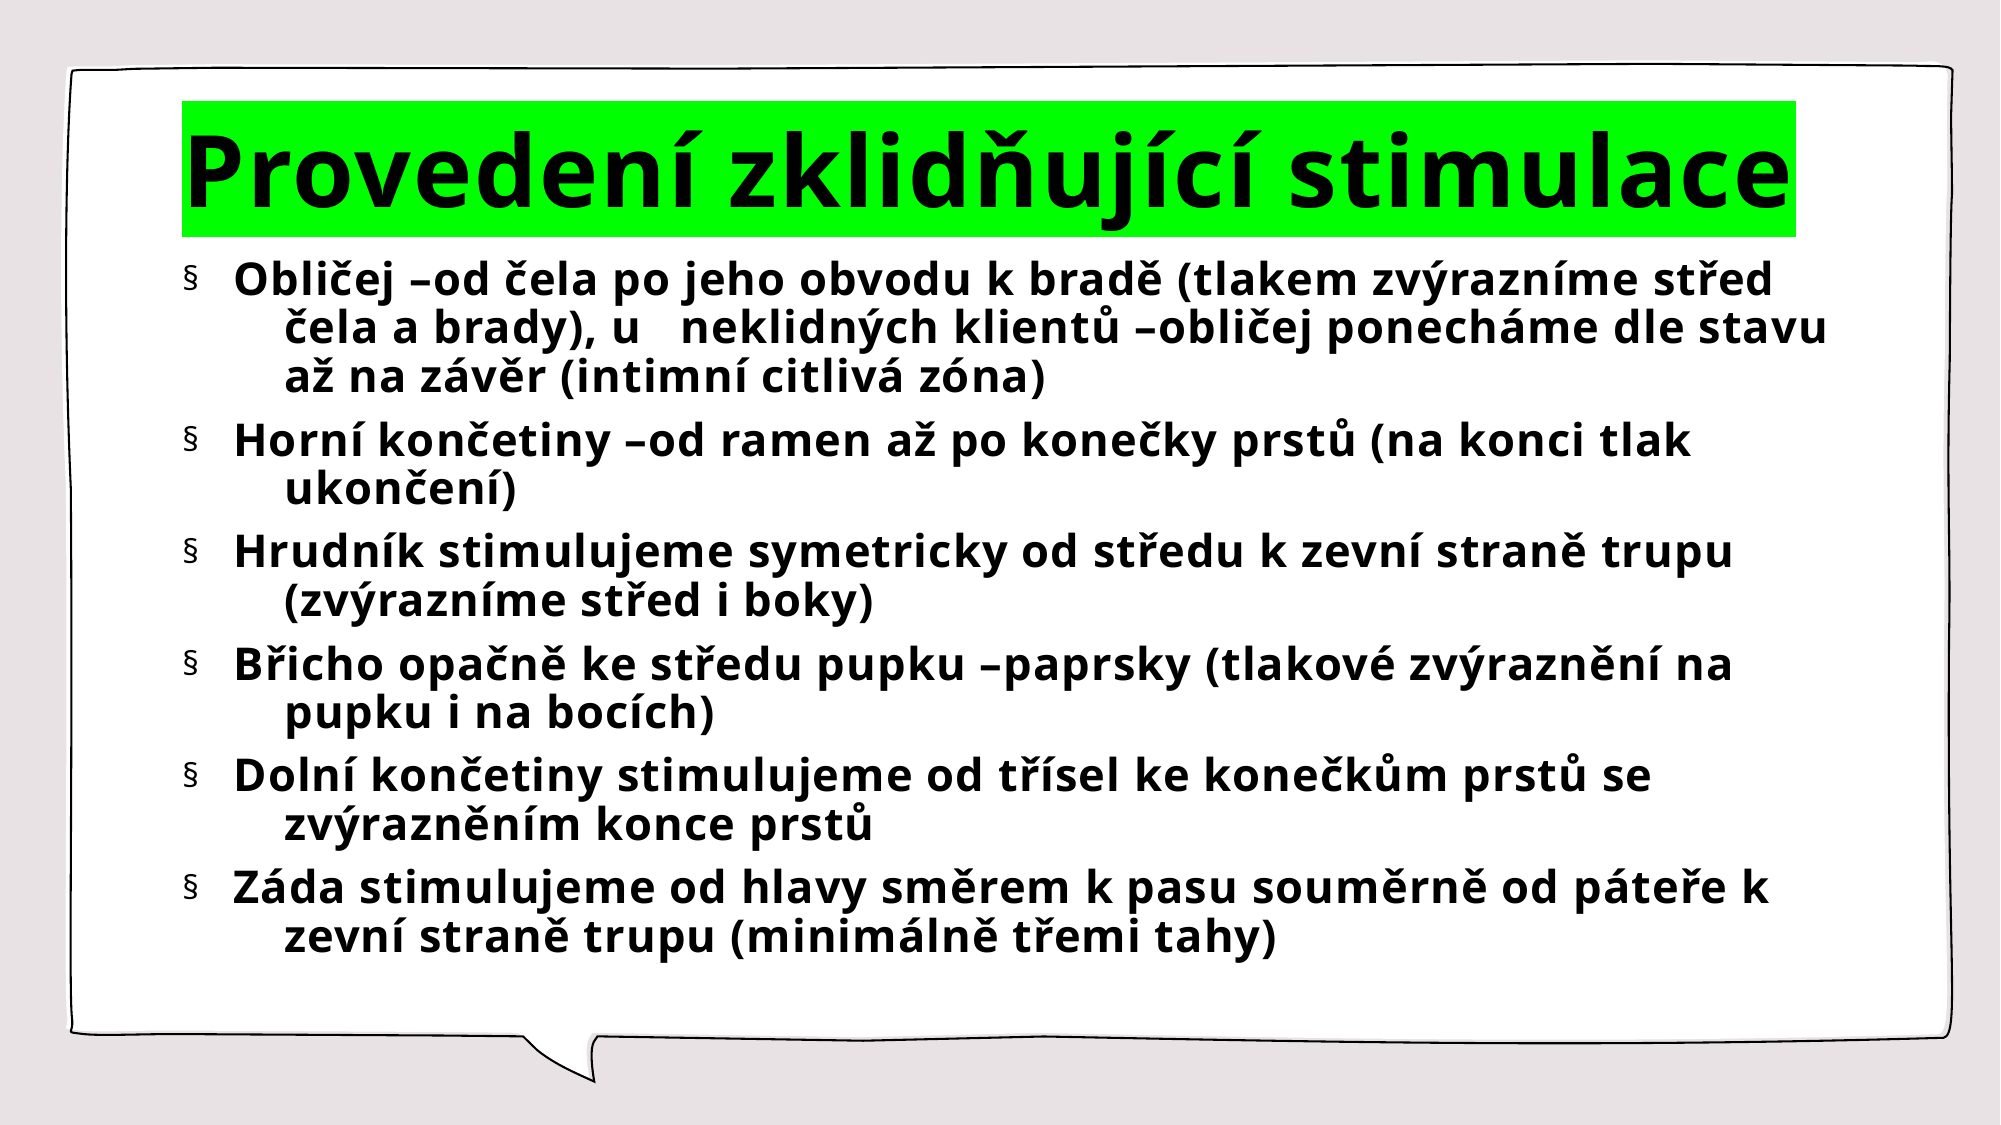

# Provedení zklidňující stimulace
Obličej –od čela po jeho obvodu k bradě (tlakem zvýrazníme střed čela a brady), u   neklidných klientů –obličej ponecháme dle stavu až na závěr (intimní citlivá zóna)
Horní končetiny –od ramen až po konečky prstů (na konci tlak ukončení)
Hrudník stimulujeme symetricky od středu k zevní straně trupu (zvýrazníme střed i boky)
Břicho opačně ke středu pupku –paprsky (tlakové zvýraznění na pupku i na bocích)
Dolní končetiny stimulujeme od třísel ke konečkům prstů se zvýrazněním konce prstů
Záda stimulujeme od hlavy směrem k pasu souměrně od páteře k zevní straně trupu (minimálně třemi tahy)